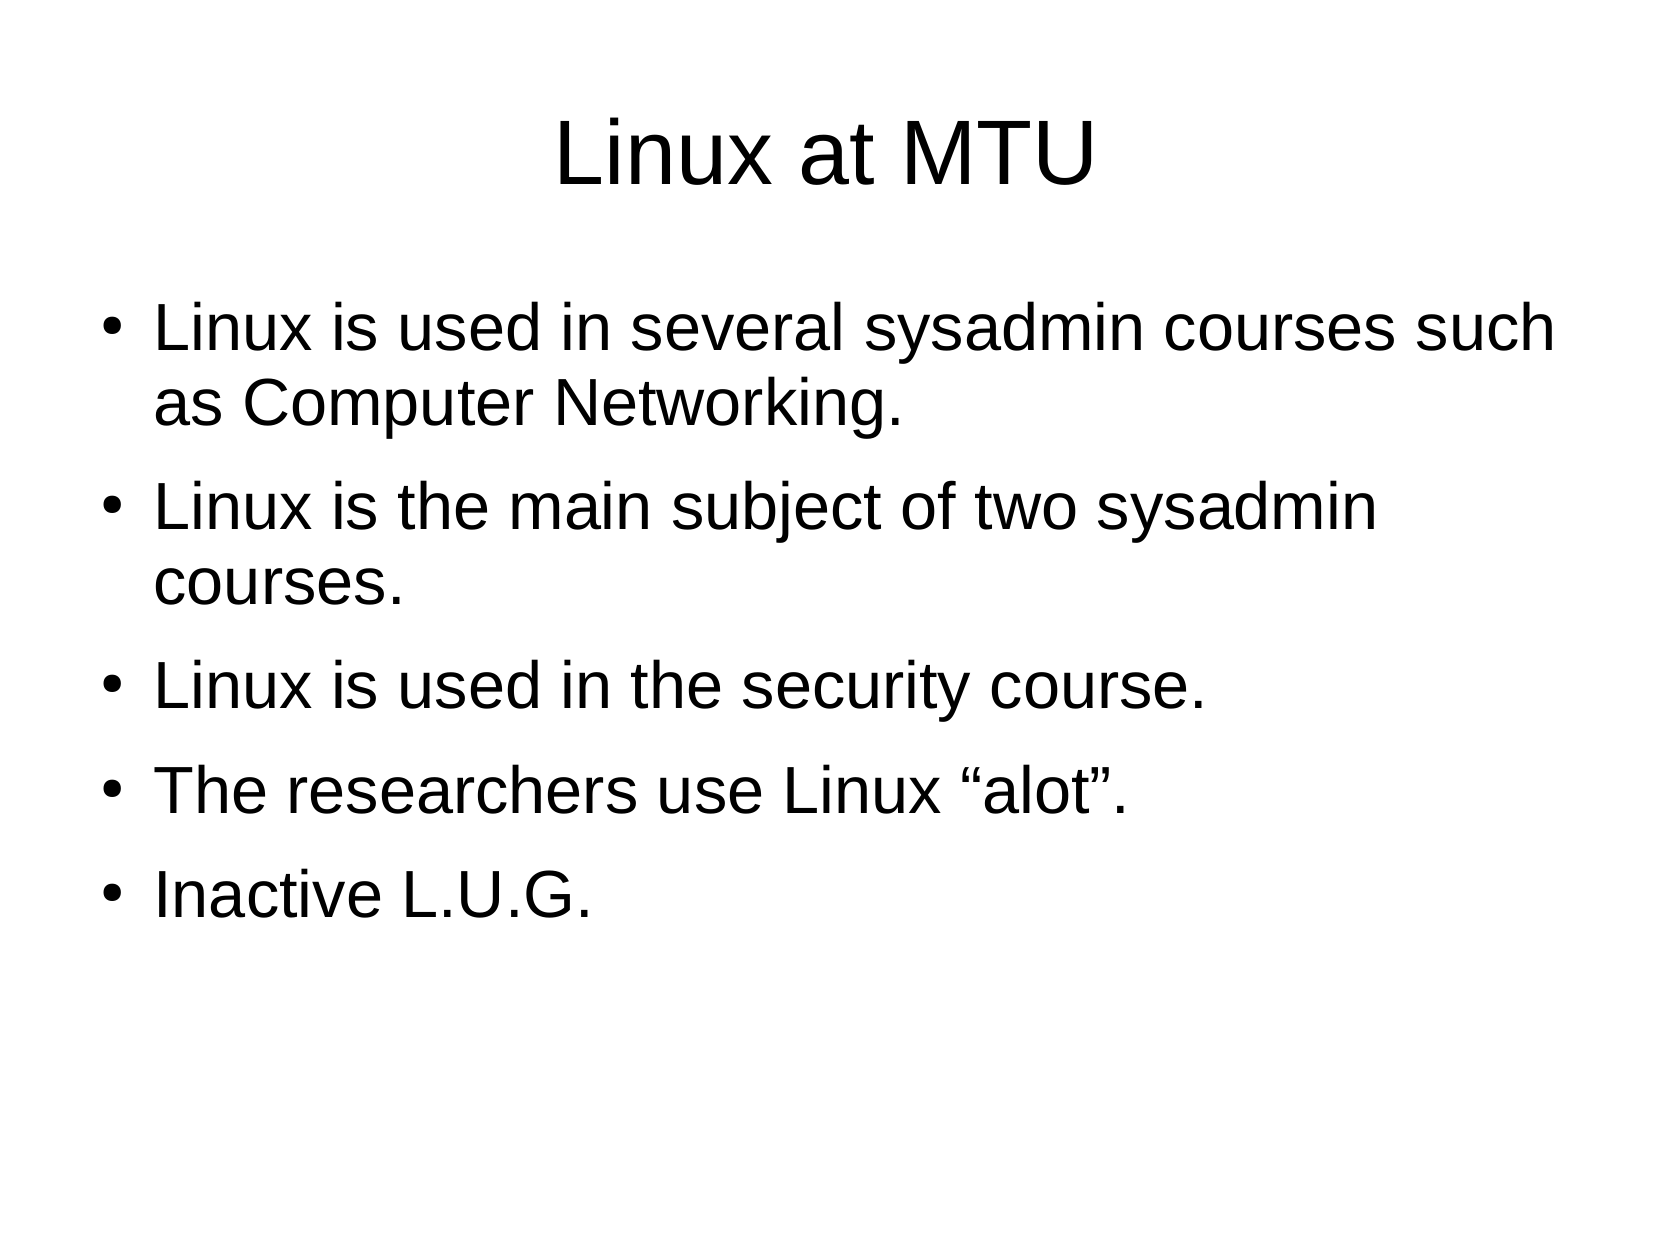

# Linux at MTU
Linux is used in several sysadmin courses such as Computer Networking.
Linux is the main subject of two sysadmin courses.
Linux is used in the security course.
The researchers use Linux “alot”.
Inactive L.U.G.